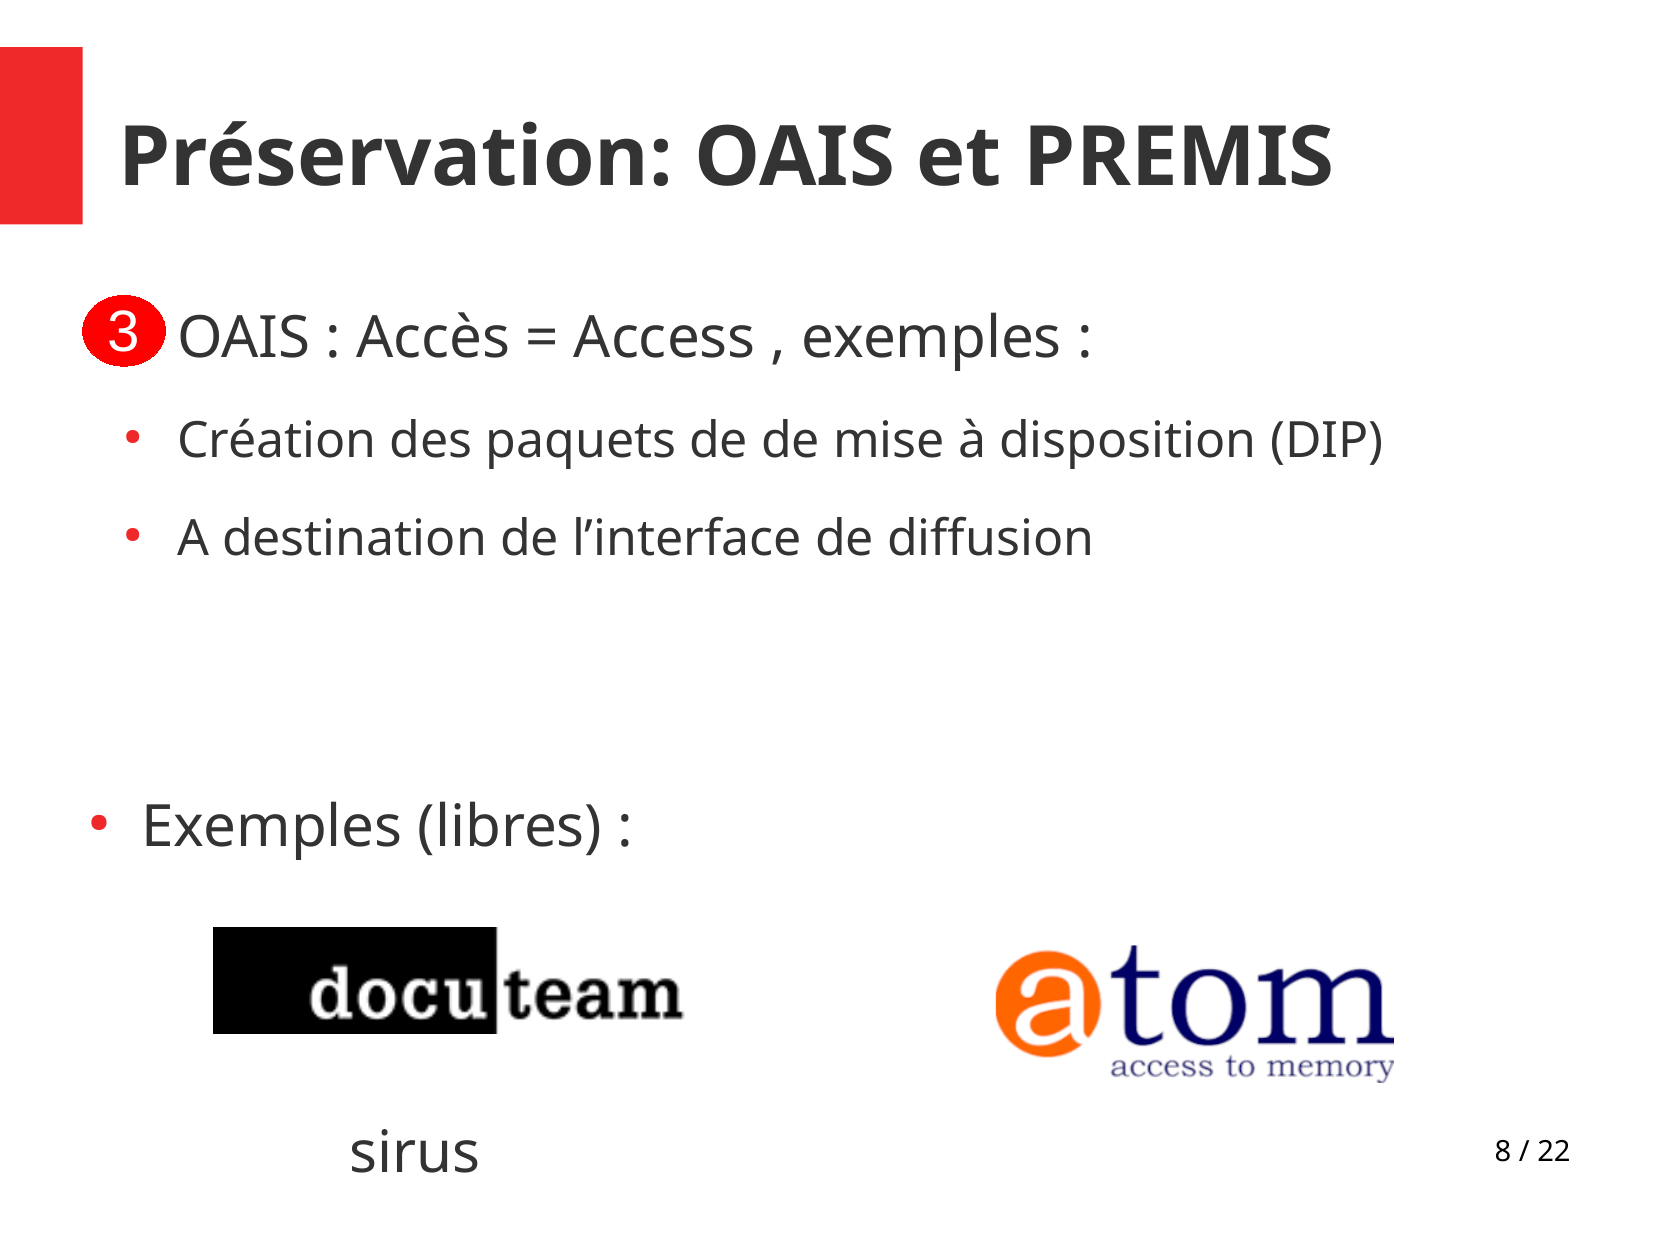

# Préservation: OAIS et PREMIS
3
OAIS : Accès = Access , exemples :
Création des paquets de de mise à disposition (DIP)
A destination de l’interface de diffusion
Exemples (libres) :
 sirus
8